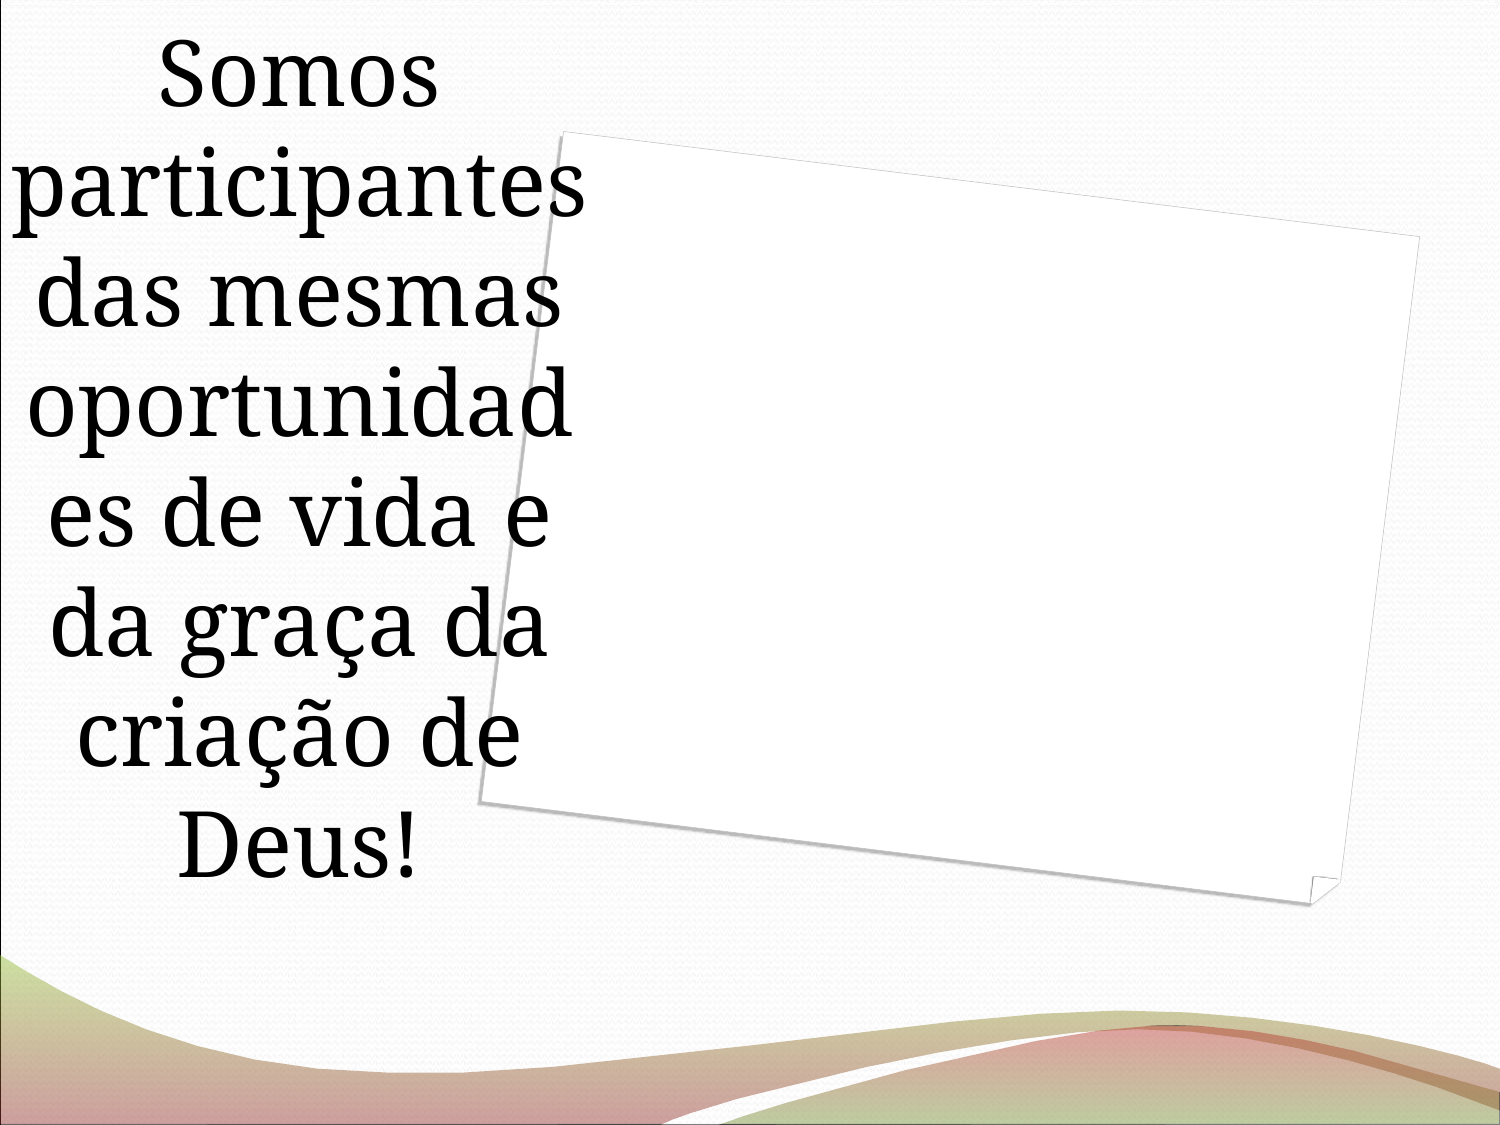

# Somos participantes das mesmas oportunidades de vida e da graça da criação de Deus!